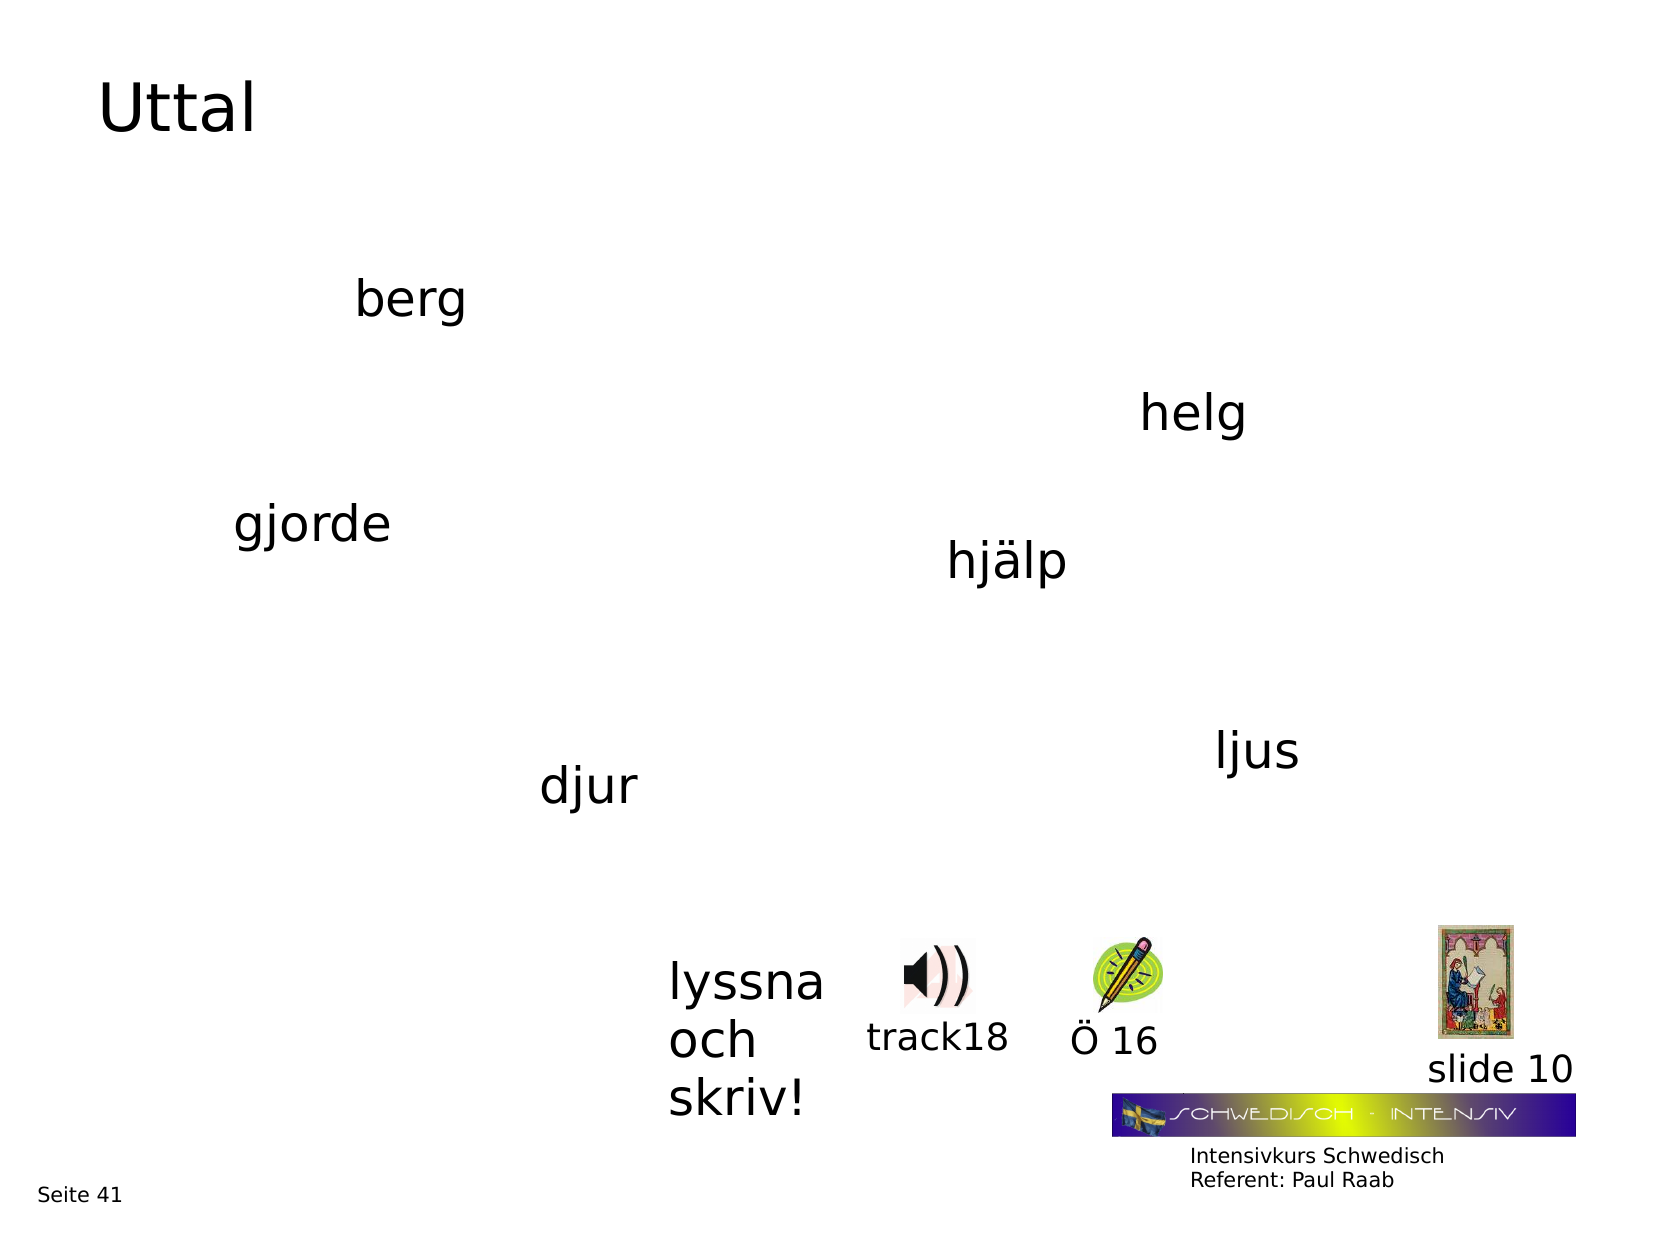

Uttal
berg
helg
gjorde
hjälp
ljus
djur
lyssna
och skriv!
track18
Ö 16
slide 10